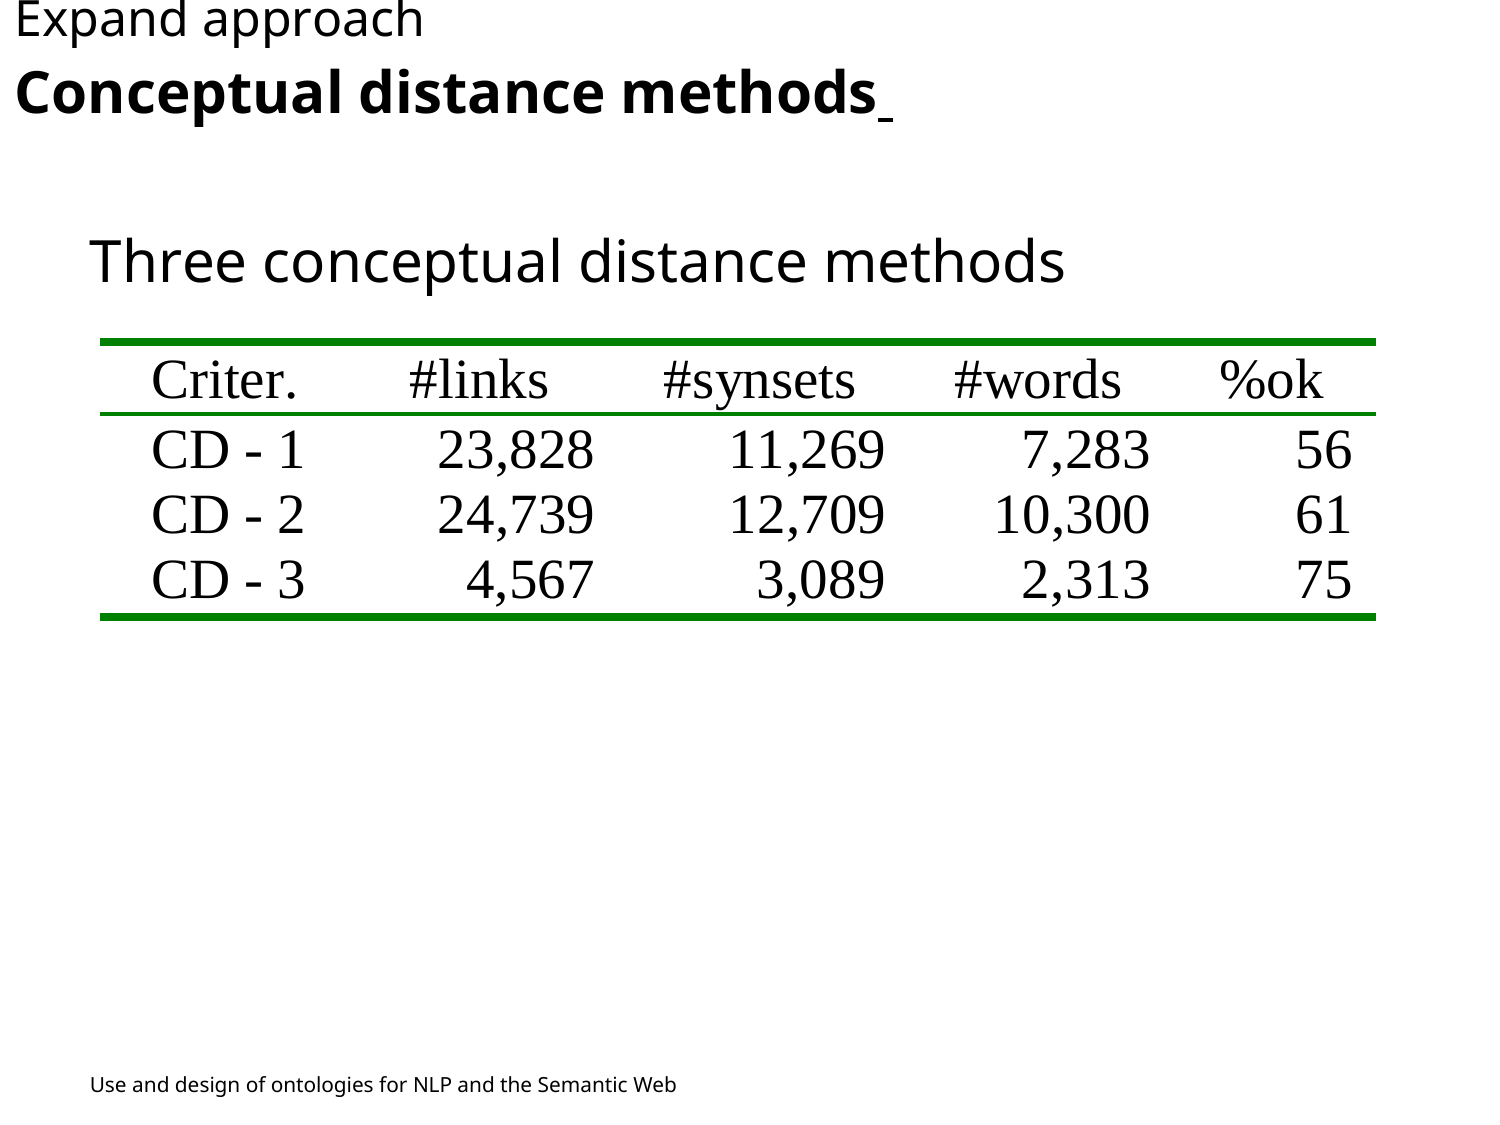

Expand approach
Conceptual distance methods
# Three conceptual distance methods